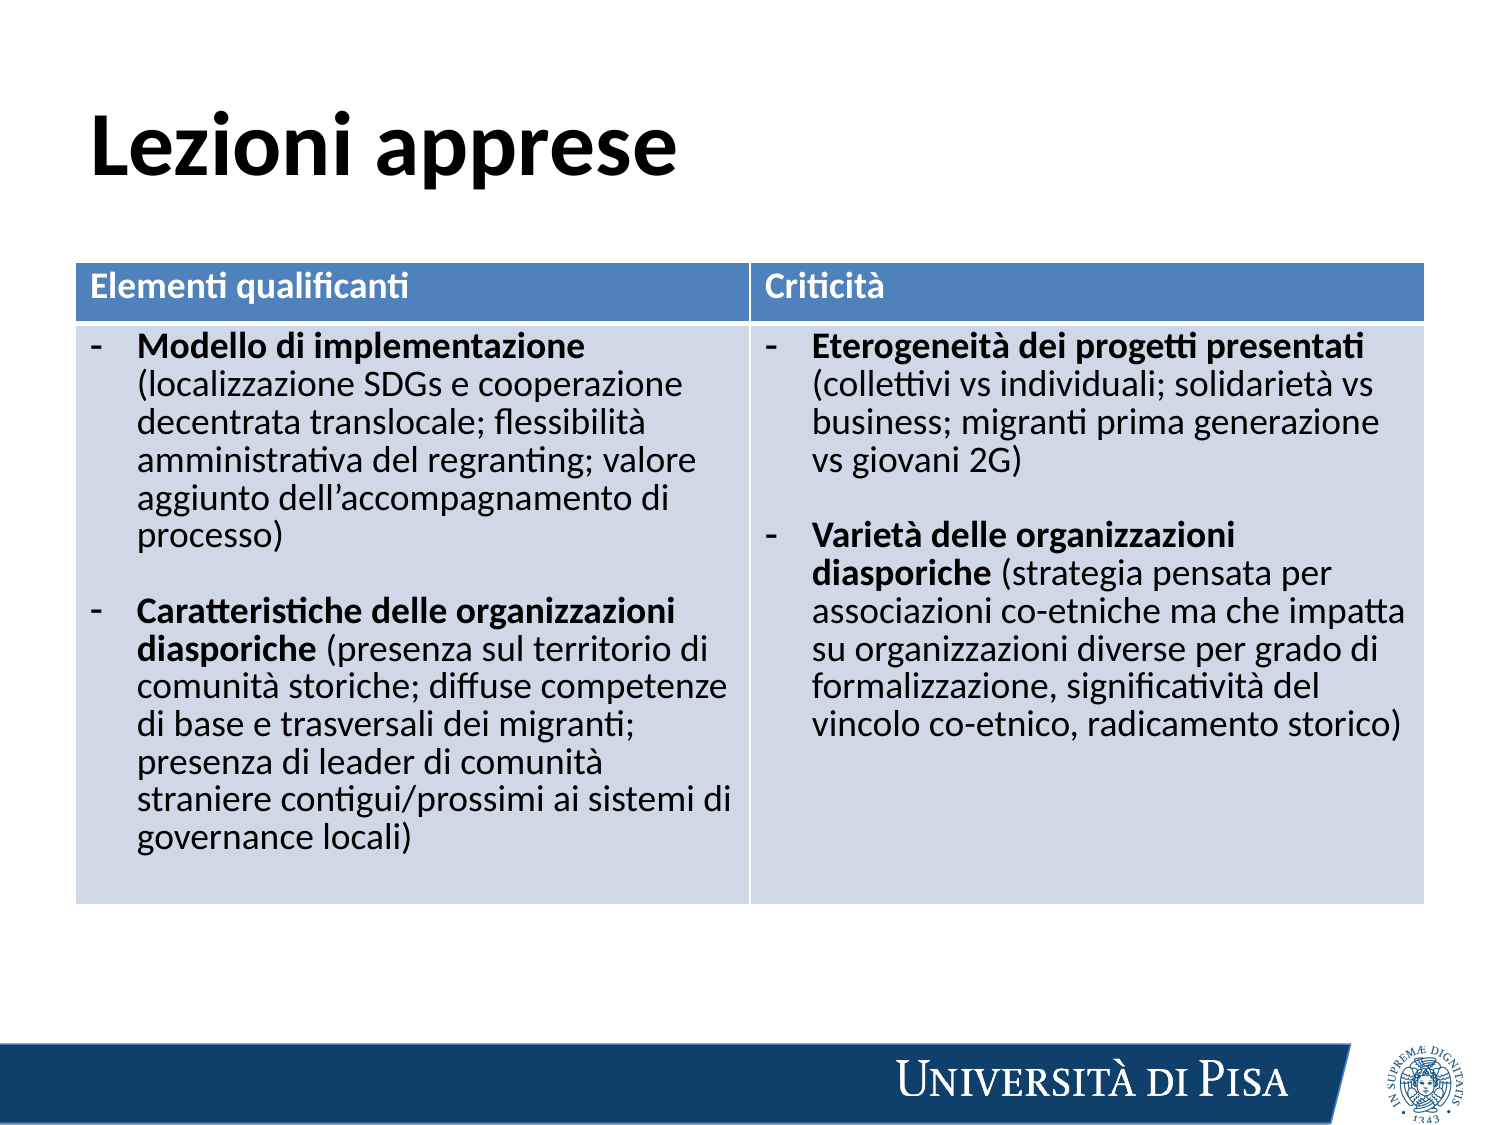

# Lezioni apprese
| Elementi qualificanti | Criticità |
| --- | --- |
| Modello di implementazione (localizzazione SDGs e cooperazione decentrata translocale; flessibilità amministrativa del regranting; valore aggiunto dell’accompagnamento di processo) Caratteristiche delle organizzazioni diasporiche (presenza sul territorio di comunità storiche; diffuse competenze di base e trasversali dei migranti; presenza di leader di comunità straniere contigui/prossimi ai sistemi di governance locali) | Eterogeneità dei progetti presentati (collettivi vs individuali; solidarietà vs business; migranti prima generazione vs giovani 2G) Varietà delle organizzazioni diasporiche (strategia pensata per associazioni co-etniche ma che impatta su organizzazioni diverse per grado di formalizzazione, significatività del vincolo co-etnico, radicamento storico) |